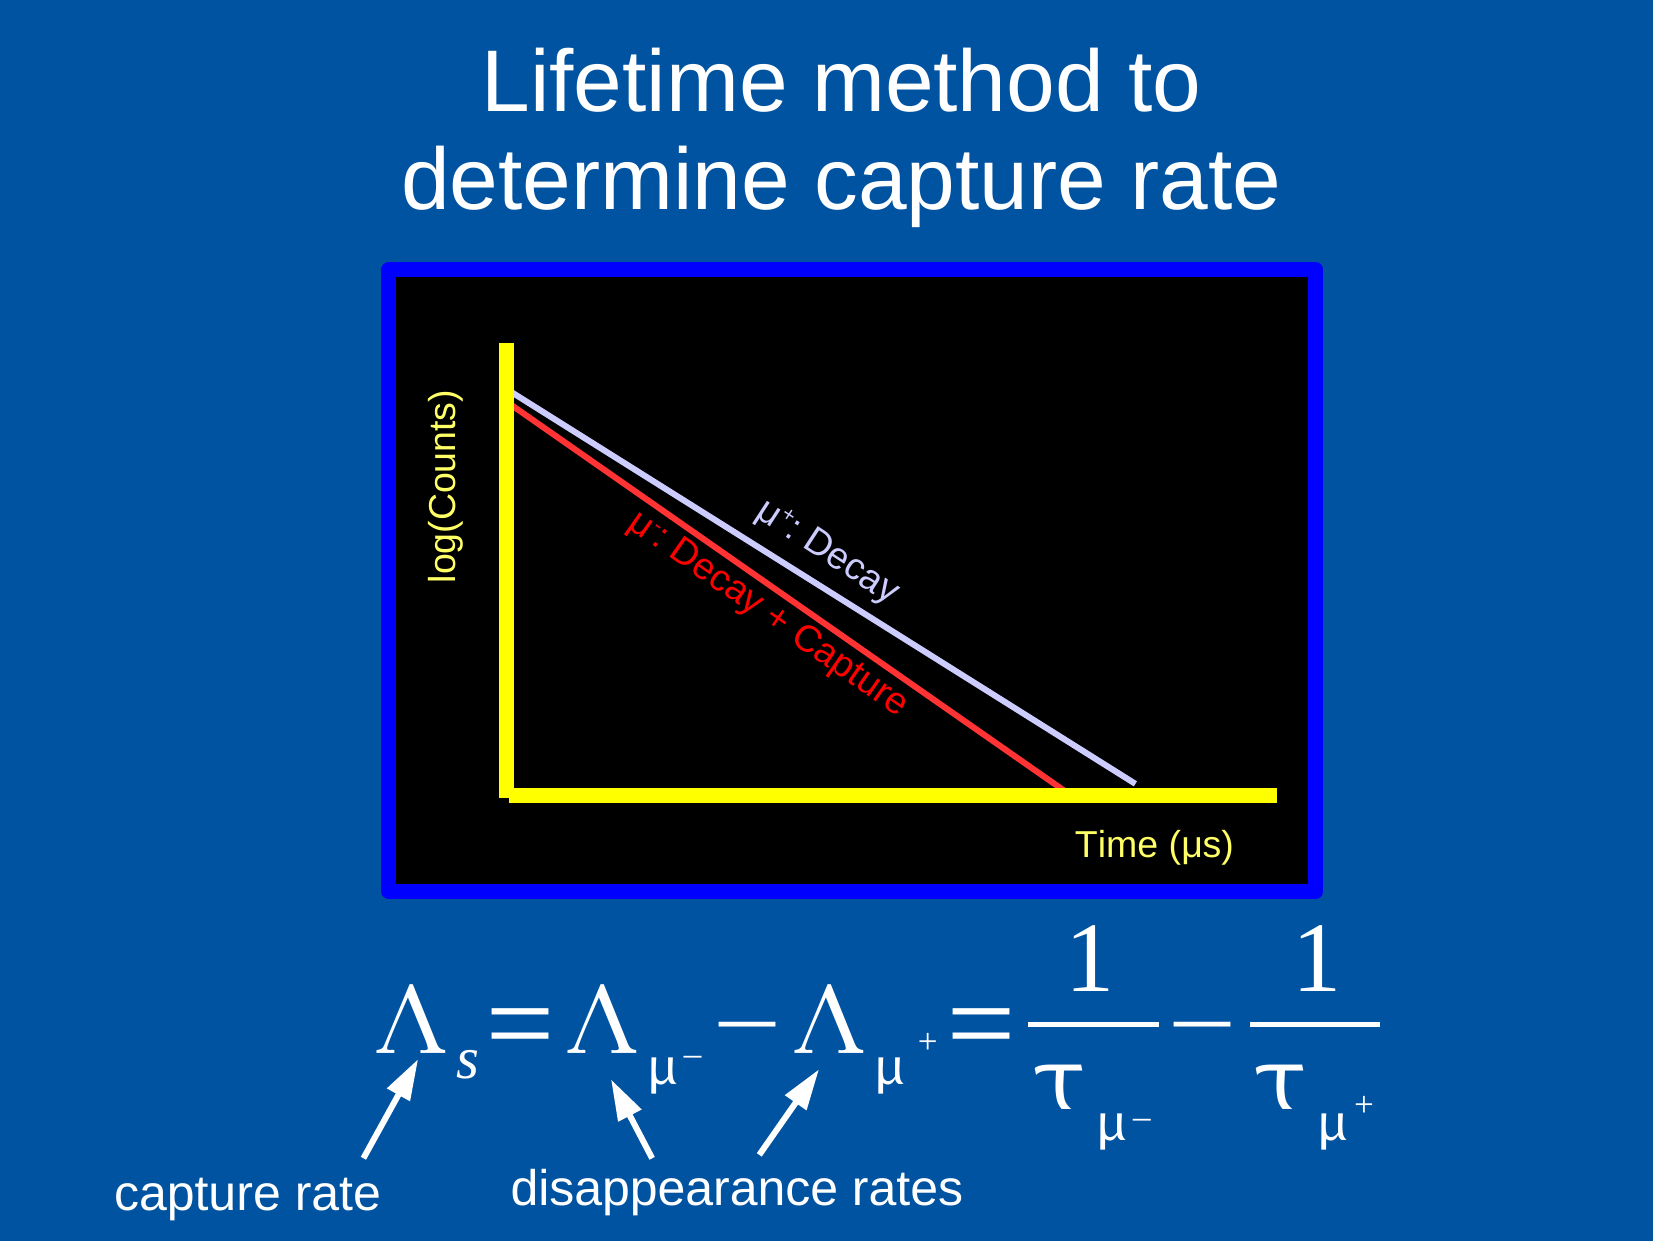

Lifetime method to determine capture rate
log(Counts)
μ+: Decay
μ-: Decay + Capture
Time (μs)
disappearance rates
capture rate